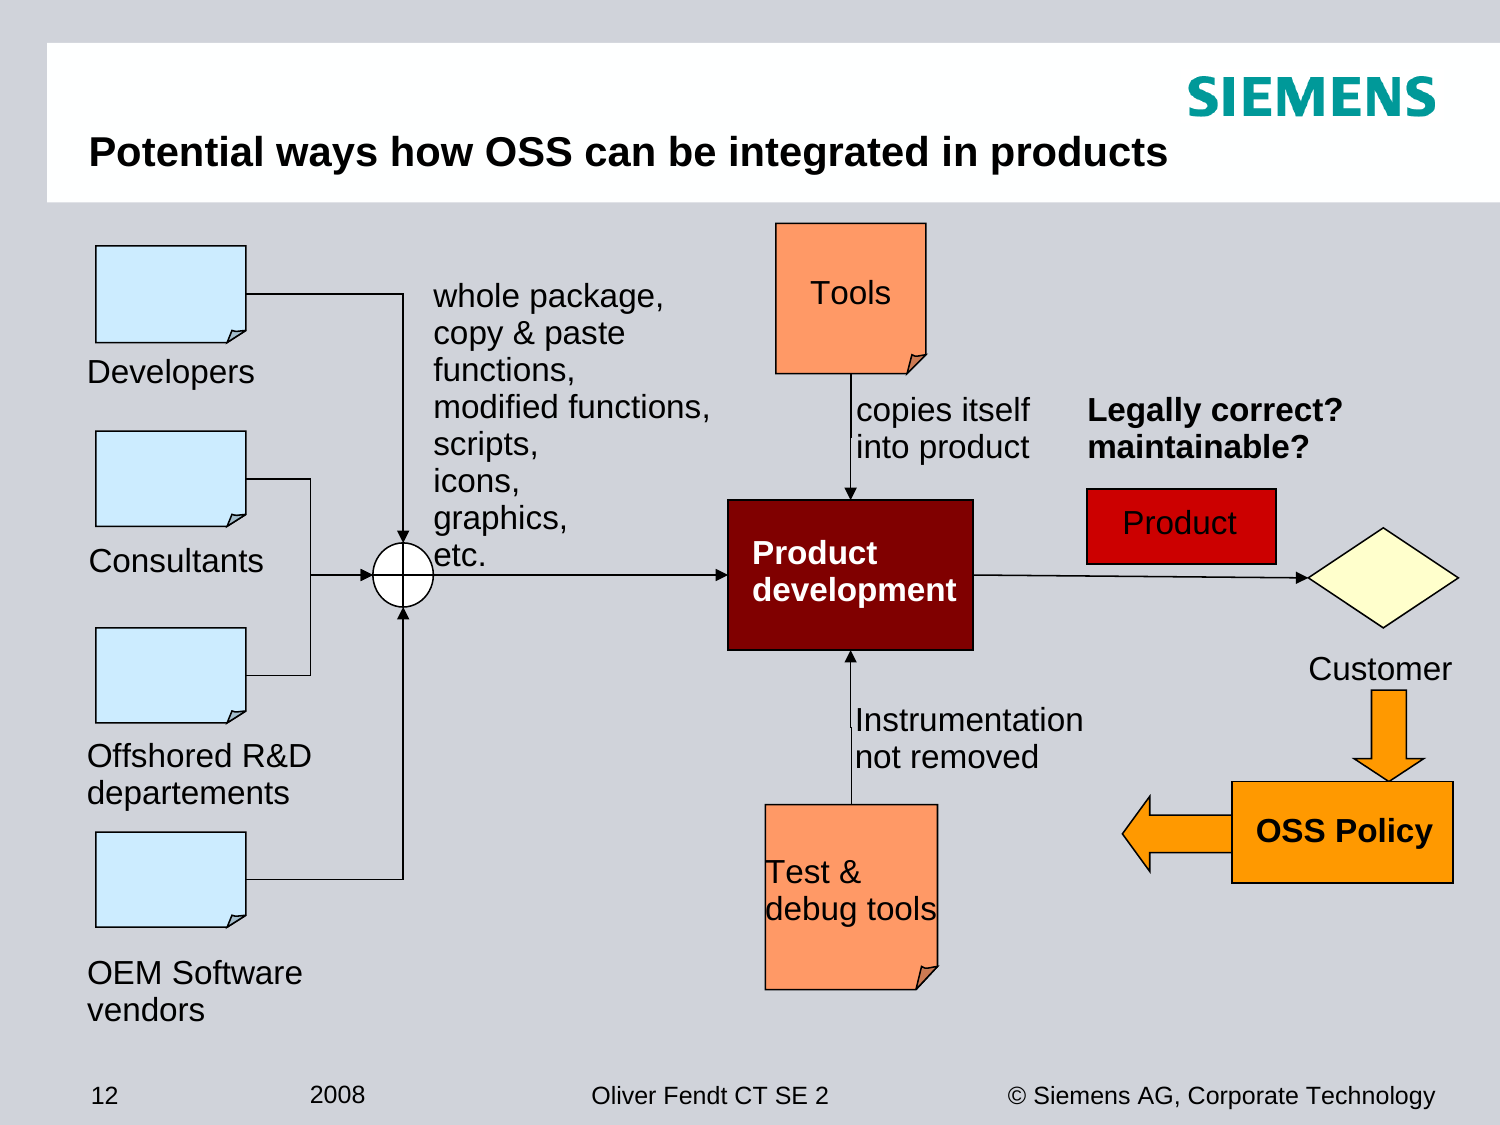

# Potential ways how OSS can be integrated in products
Tools
whole package,
copy & paste functions,
modified functions,
scripts,
icons,
graphics,
etc.
Developers
copies itself
into product
Legally correct?
maintainable?
Product
Product
development
Consultants
Customer
OSS Policy
Instrumentation
not removed
Offshored R&D
departements
Test &
debug tools
OEM Software
vendors